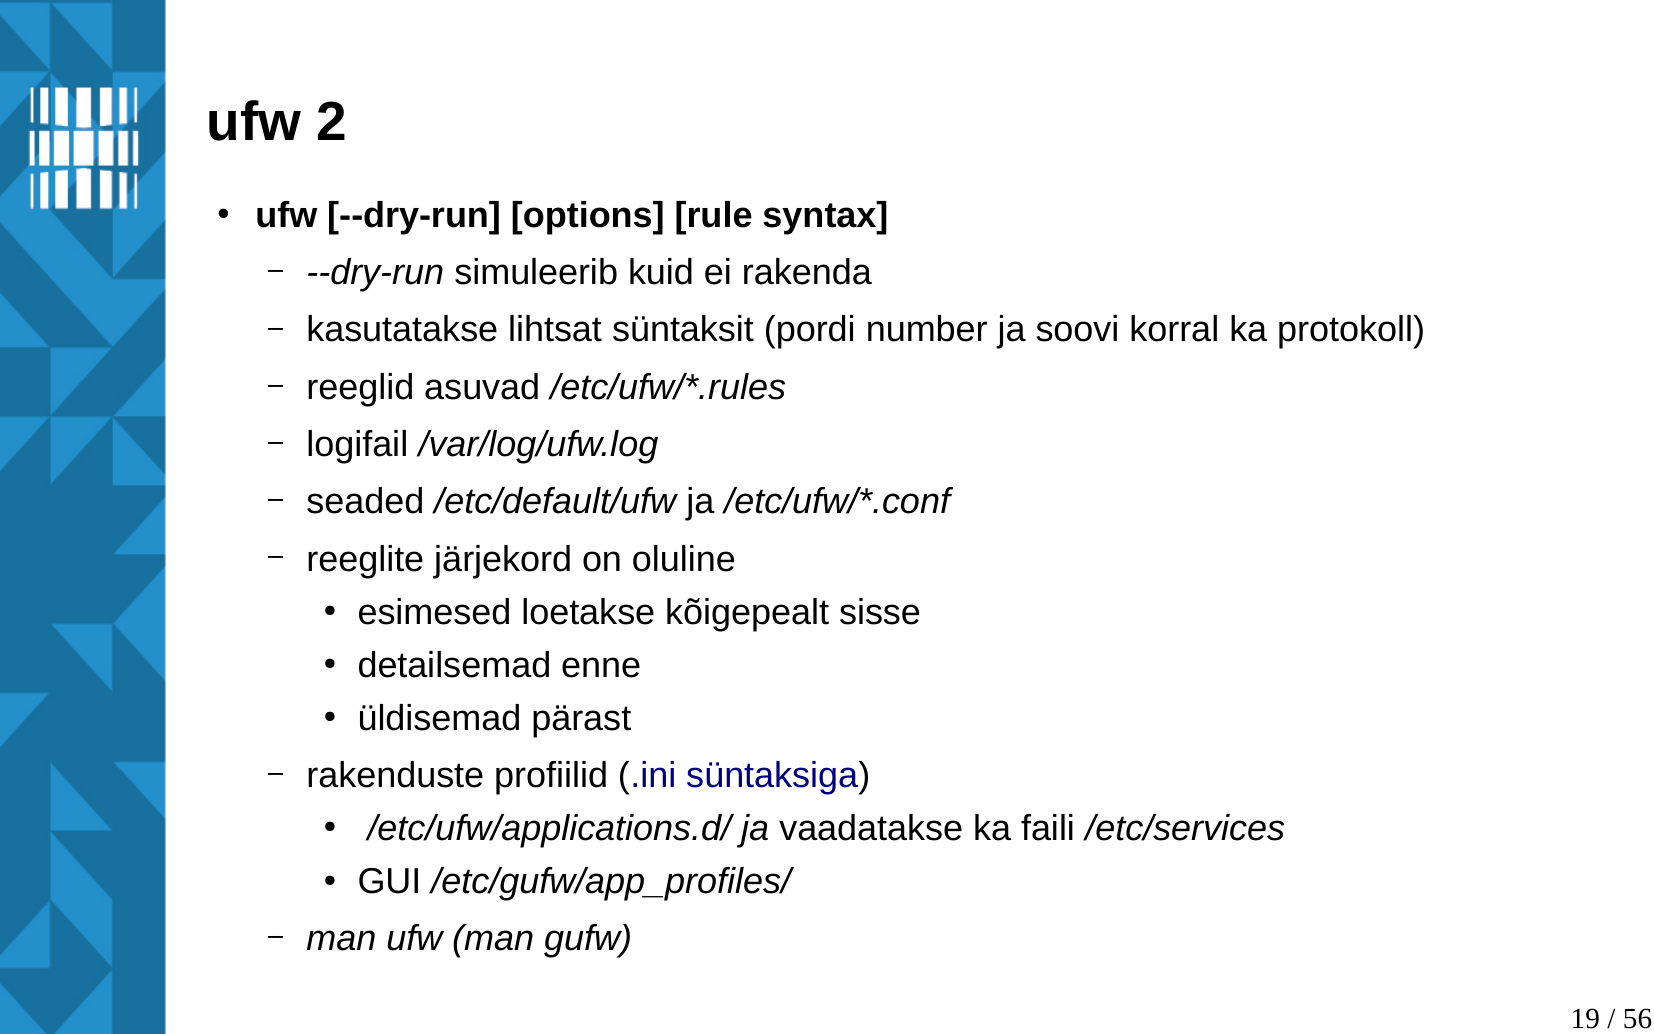

# ufw 2
ufw [--dry-run] [options] [rule syntax]
--dry-run simuleerib kuid ei rakenda
kasutatakse lihtsat süntaksit (pordi number ja soovi korral ka protokoll)
reeglid asuvad /etc/ufw/*.rules
logifail /var/log/ufw.log
seaded /etc/default/ufw ja /etc/ufw/*.conf
reeglite järjekord on oluline
esimesed loetakse kõigepealt sisse
detailsemad enne
üldisemad pärast
rakenduste profiilid (.ini süntaksiga)
 /etc/ufw/applications.d/ ja vaadatakse ka faili /etc/services
GUI /etc/gufw/app_profiles/
man ufw (man gufw)
19